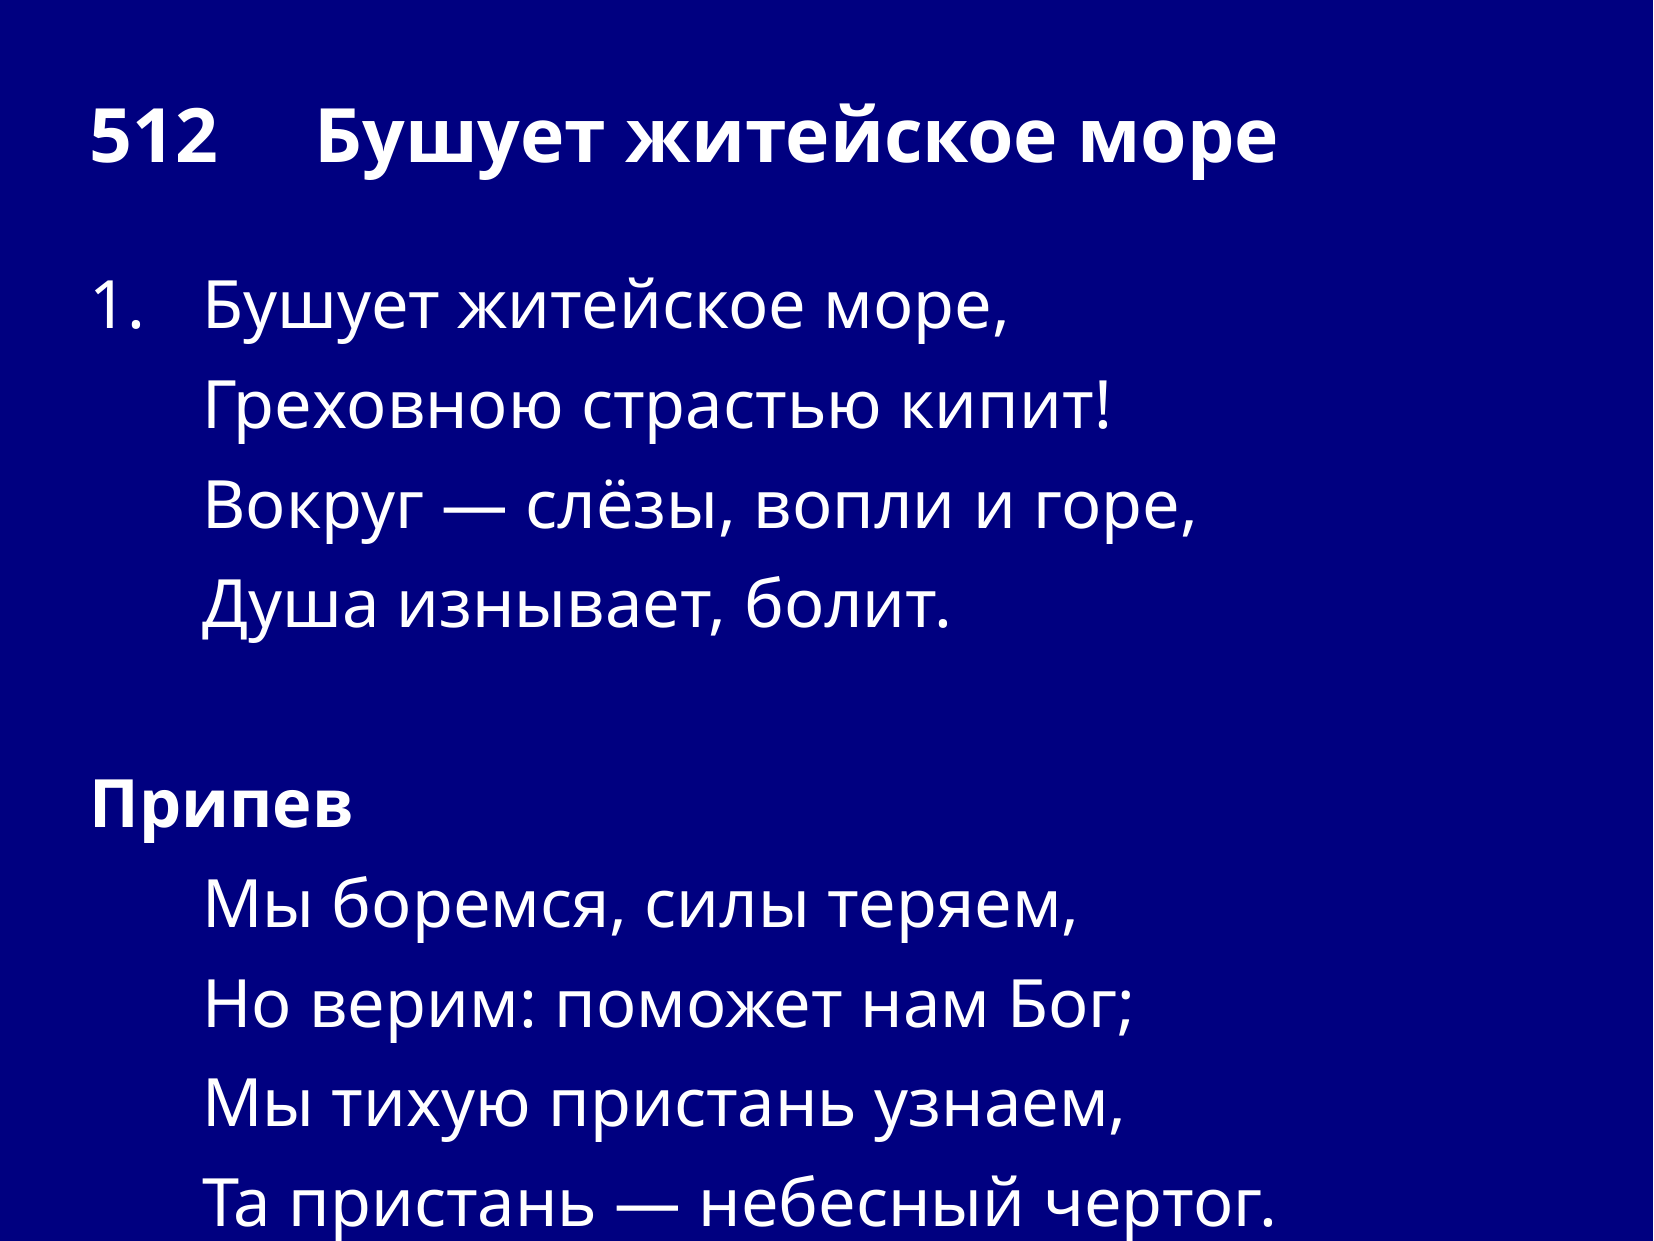

512	Бушует житейское море
1.	Бушует житейское море,
	Греховною страстью кипит!
	Вокруг — слёзы, вопли и горе,
	Душа изнывает, болит.
Припев
	Мы боремся, силы теряем,
	Но верим: поможет нам Бог;
	Мы тихую пристань узнаем,
	Та пристань — небесный чертог.